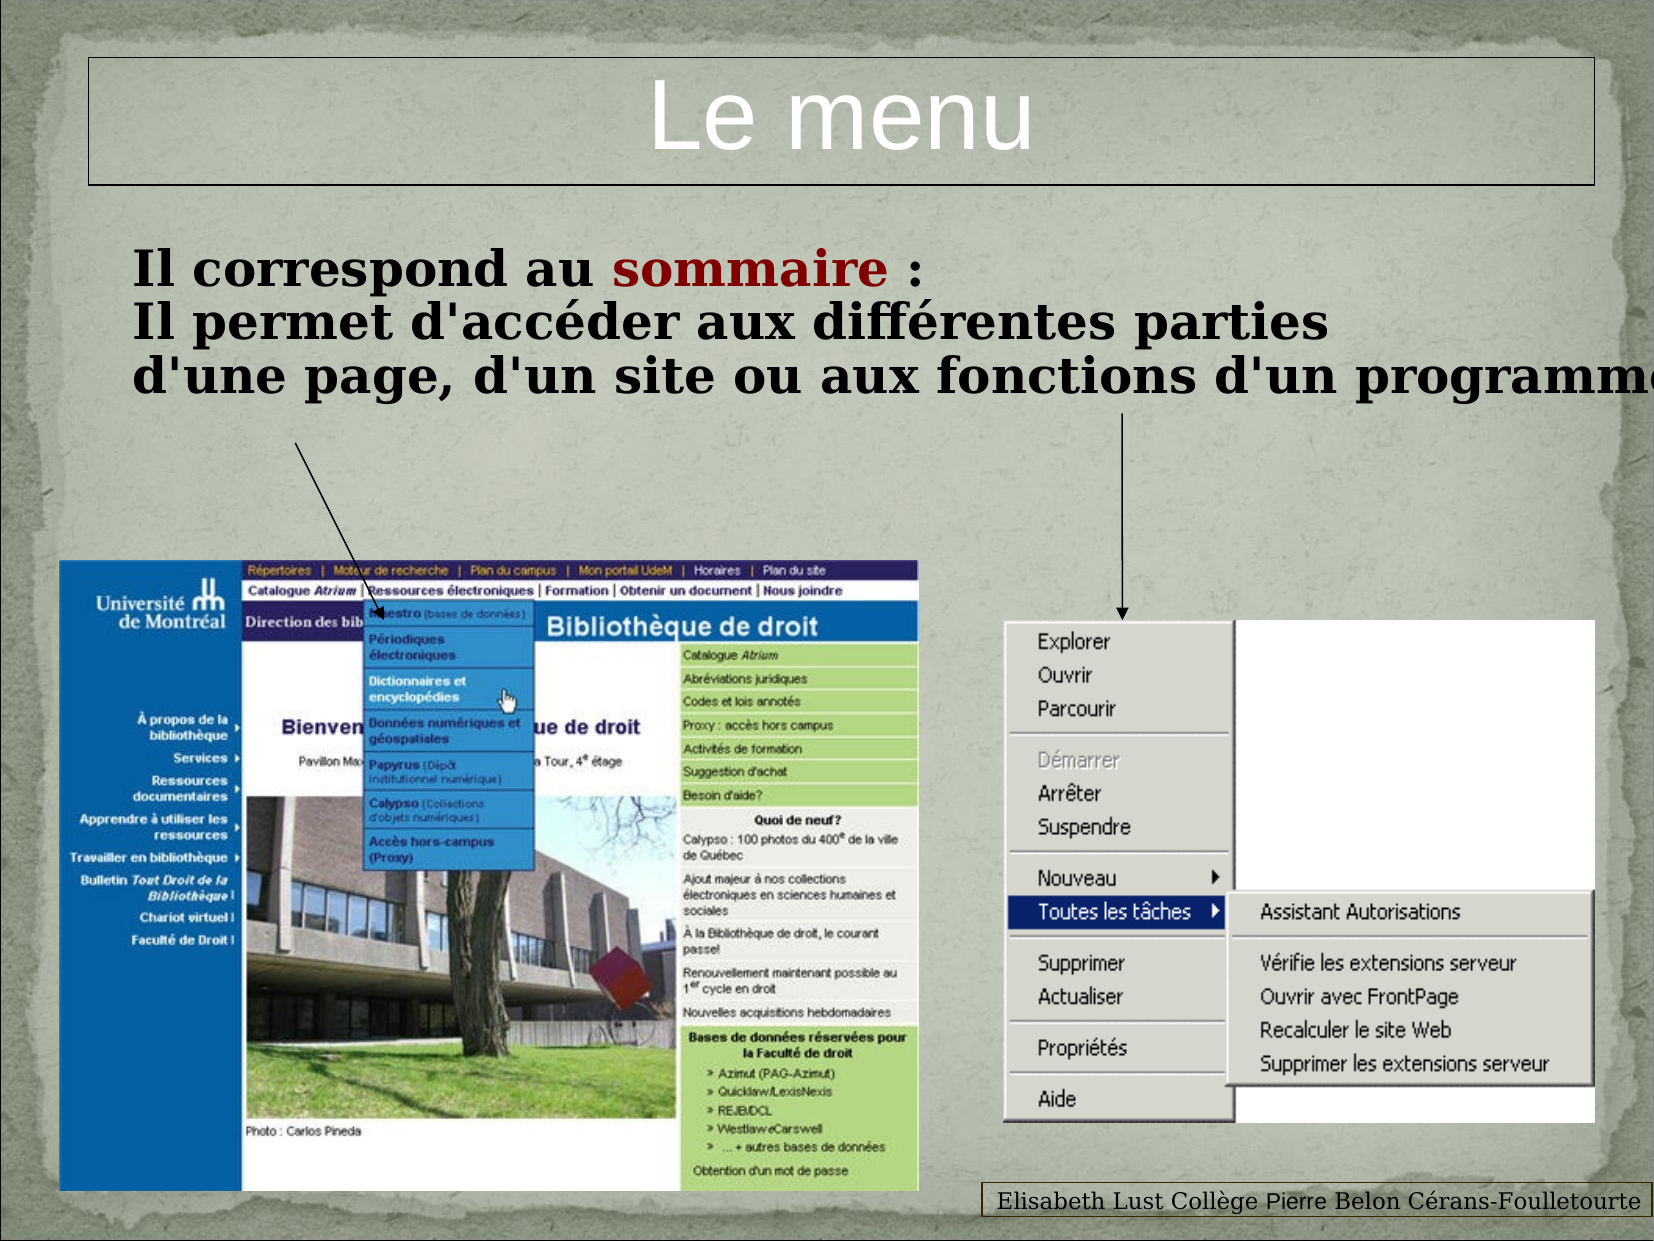

Le menu
Il correspond au sommaire :
Il permet d'accéder aux différentes parties
d'une page, d'un site ou aux fonctions d'un programme.
Elisabeth Lust Collège Pierre Belon Cérans-Foulletourte